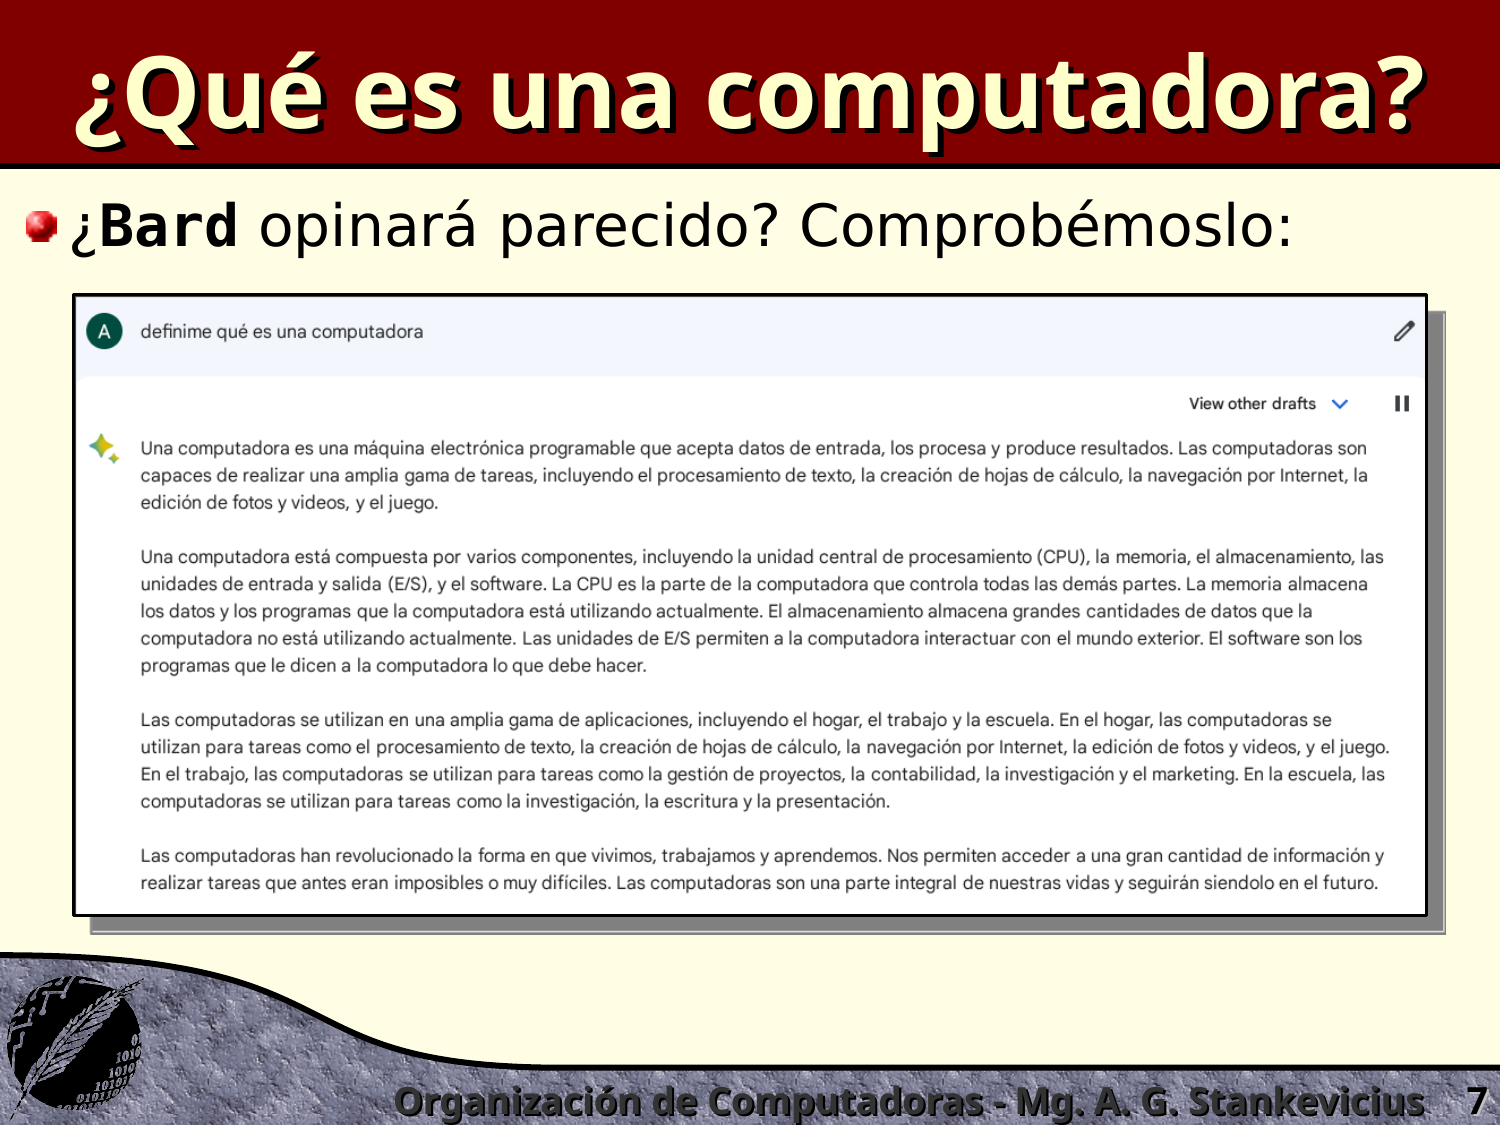

# ¿Qué es una computadora?
¿Bard opinará parecido? Comprobémoslo:
7